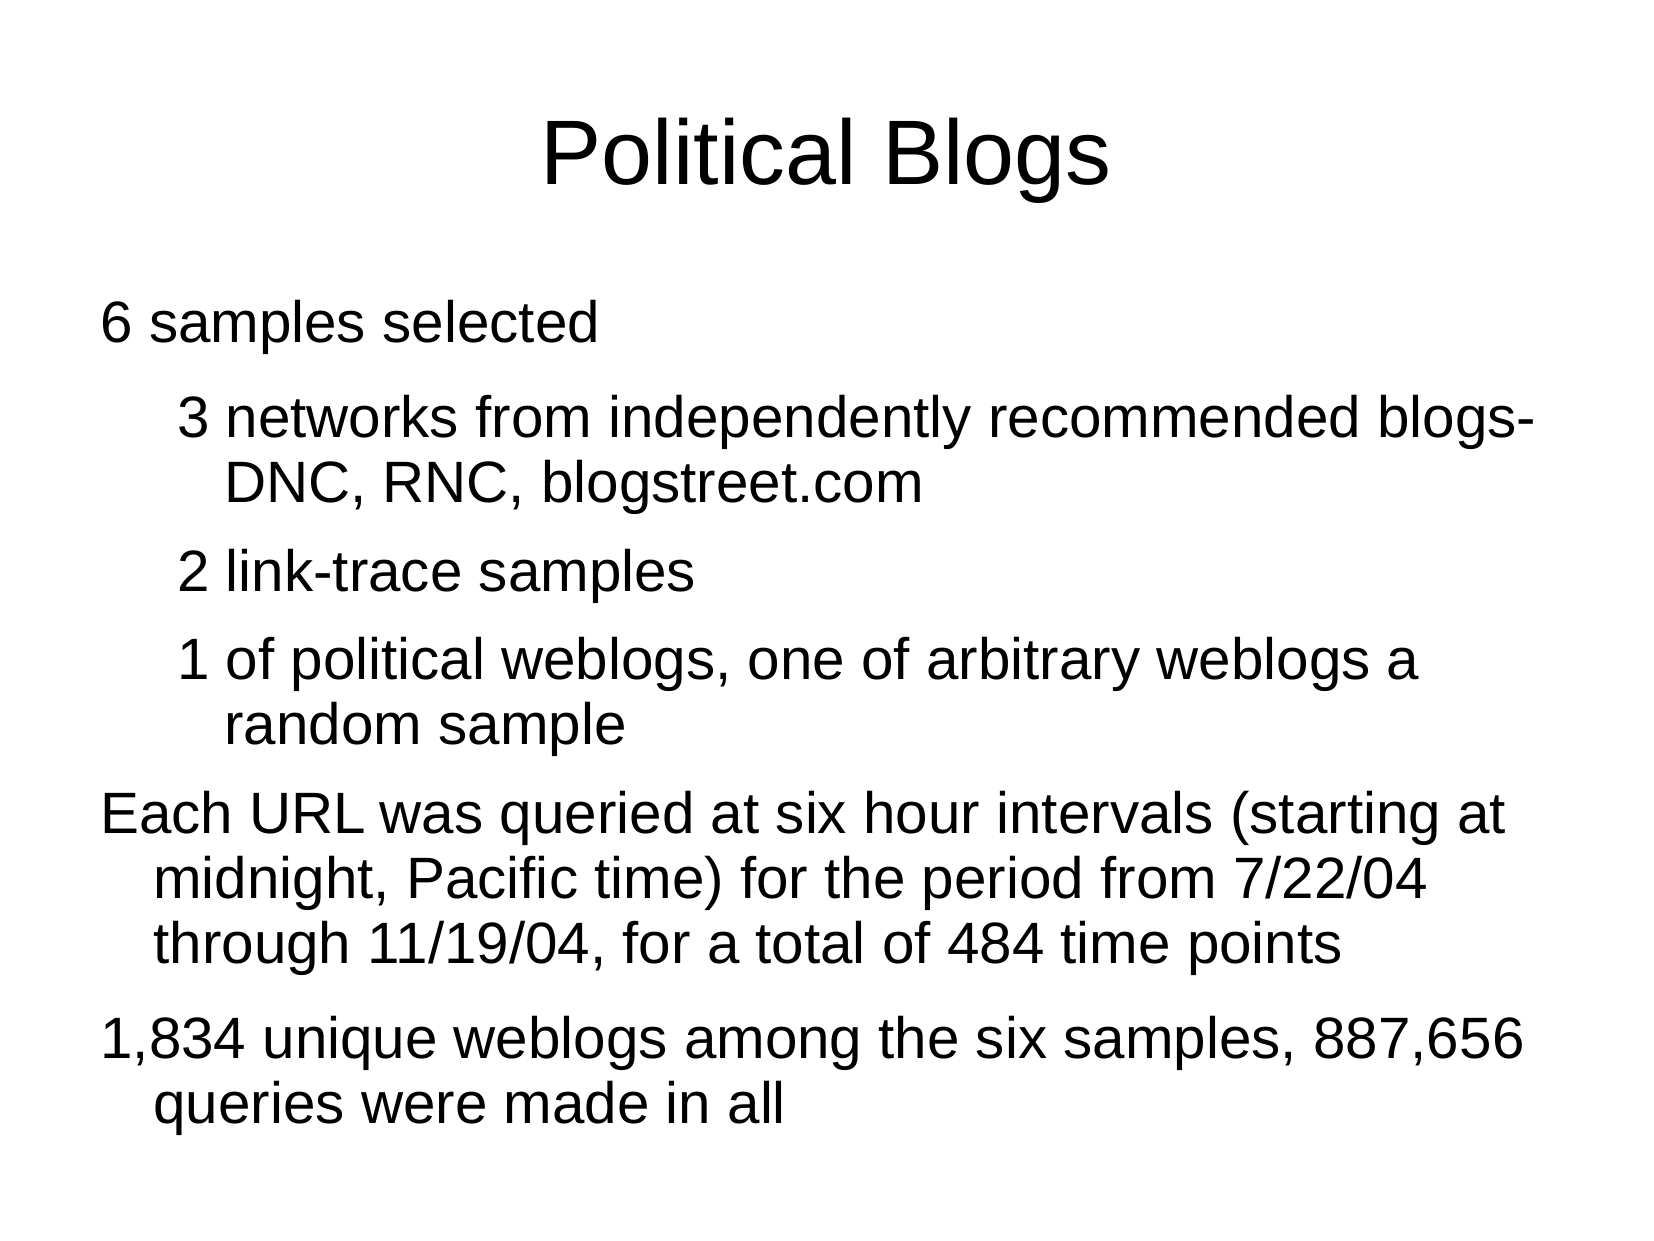

# Political Blogs
6 samples selected
3 networks from independently recommended blogs- DNC, RNC, blogstreet.com
2 link-trace samples
1 of political weblogs, one of arbitrary weblogs a random sample
Each URL was queried at six hour intervals (starting at midnight, Pacific time) for the period from 7/22/04 through 11/19/04, for a total of 484 time points
1,834 unique weblogs among the six samples, 887,656 queries were made in all